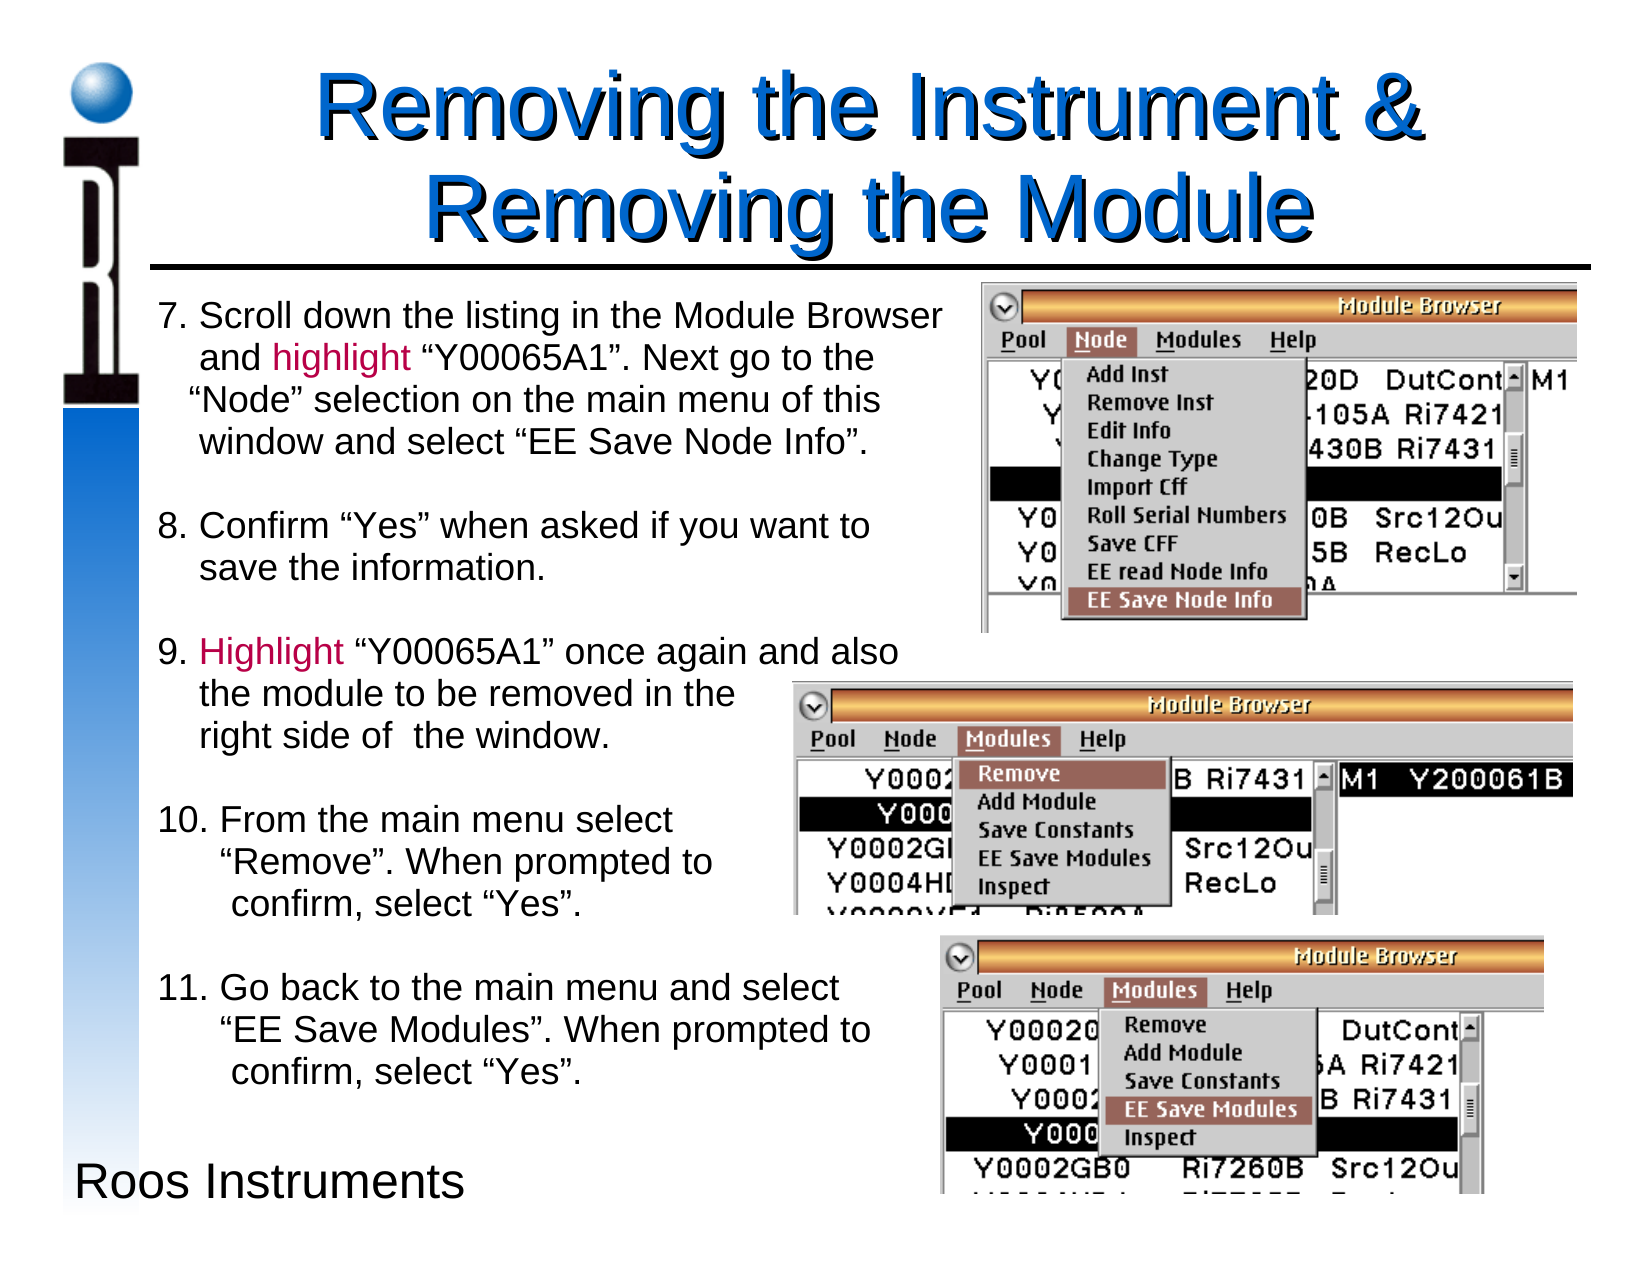

# Removing the Instrument & Removing the Module
7. Scroll down the listing in the Module Browser
 and highlight “Y00065A1”. Next go to the
 “Node” selection on the main menu of this
 window and select “EE Save Node Info”.
8. Confirm “Yes” when asked if you want to
 save the information.
9. Highlight “Y00065A1” once again and also
 the module to be removed in the
 right side of the window.
10. From the main menu select
 “Remove”. When prompted to
 confirm, select “Yes”.
11. Go back to the main menu and select
 “EE Save Modules”. When prompted to
 confirm, select “Yes”.